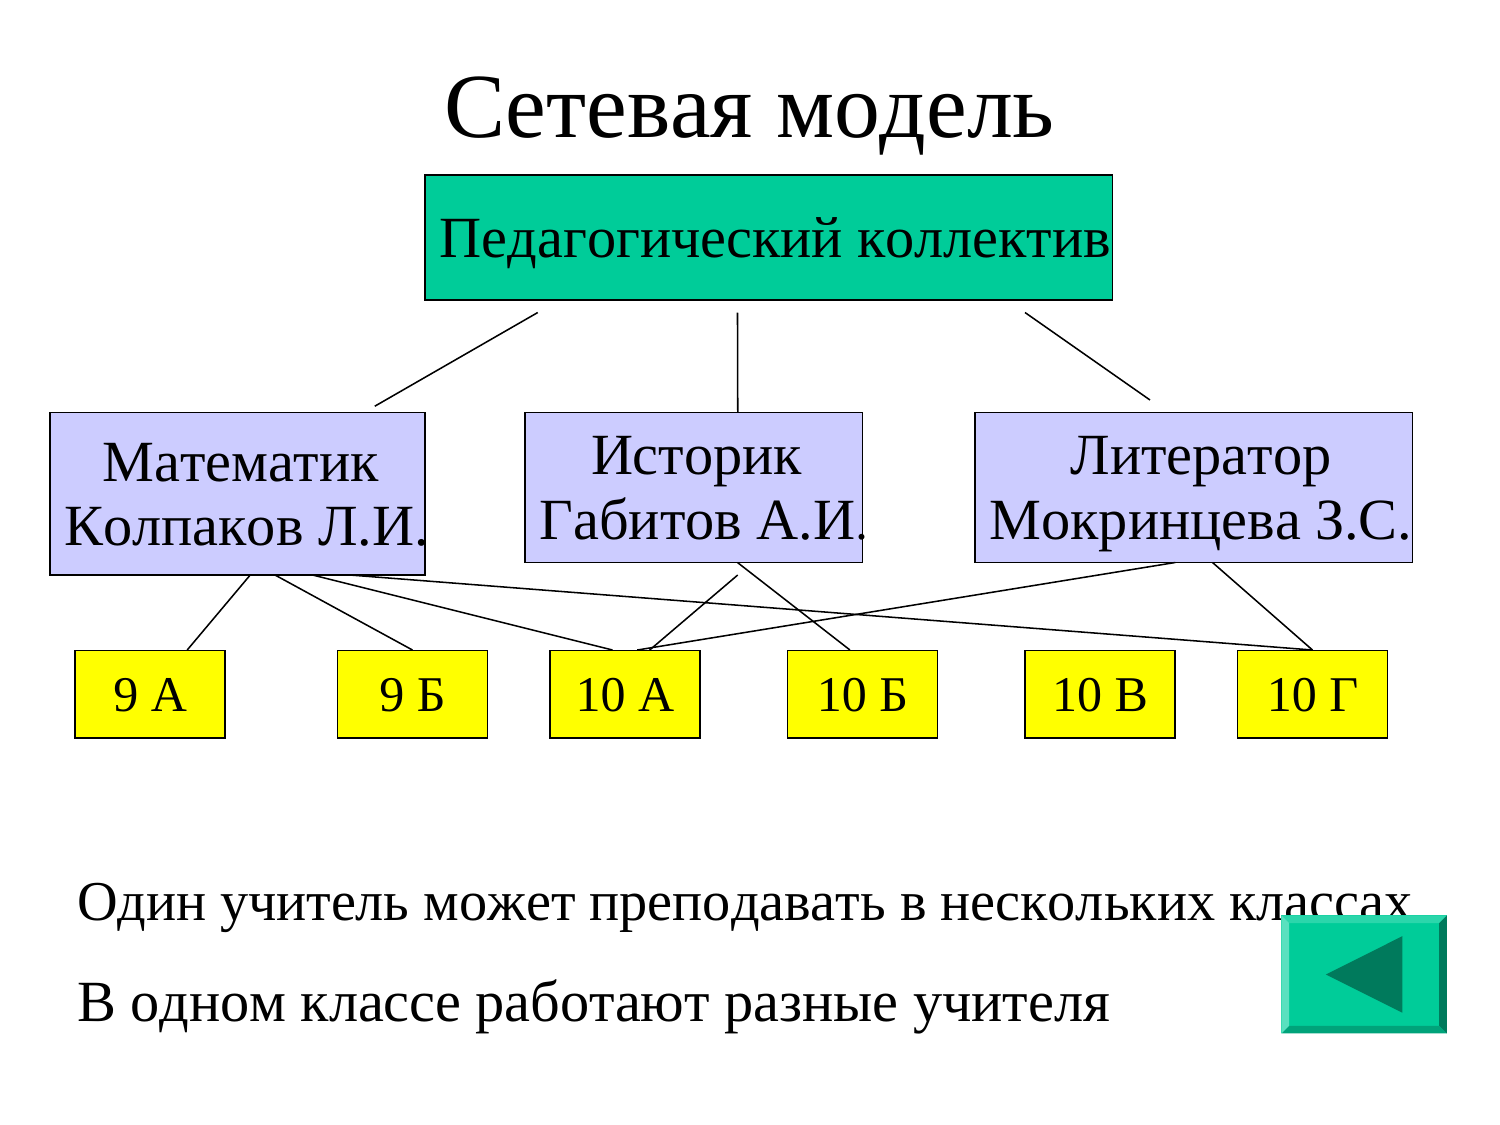

# Сетевая модель
Педагогический коллектив
Математик
Колпаков Л.И.
Историк
Габитов А.И.
Литератор
Мокринцева З.С.
9 А
9 Б
10 А
10 Б
10 В
10 Г
Один учитель может преподавать в нескольких классах
В одном классе работают разные учителя